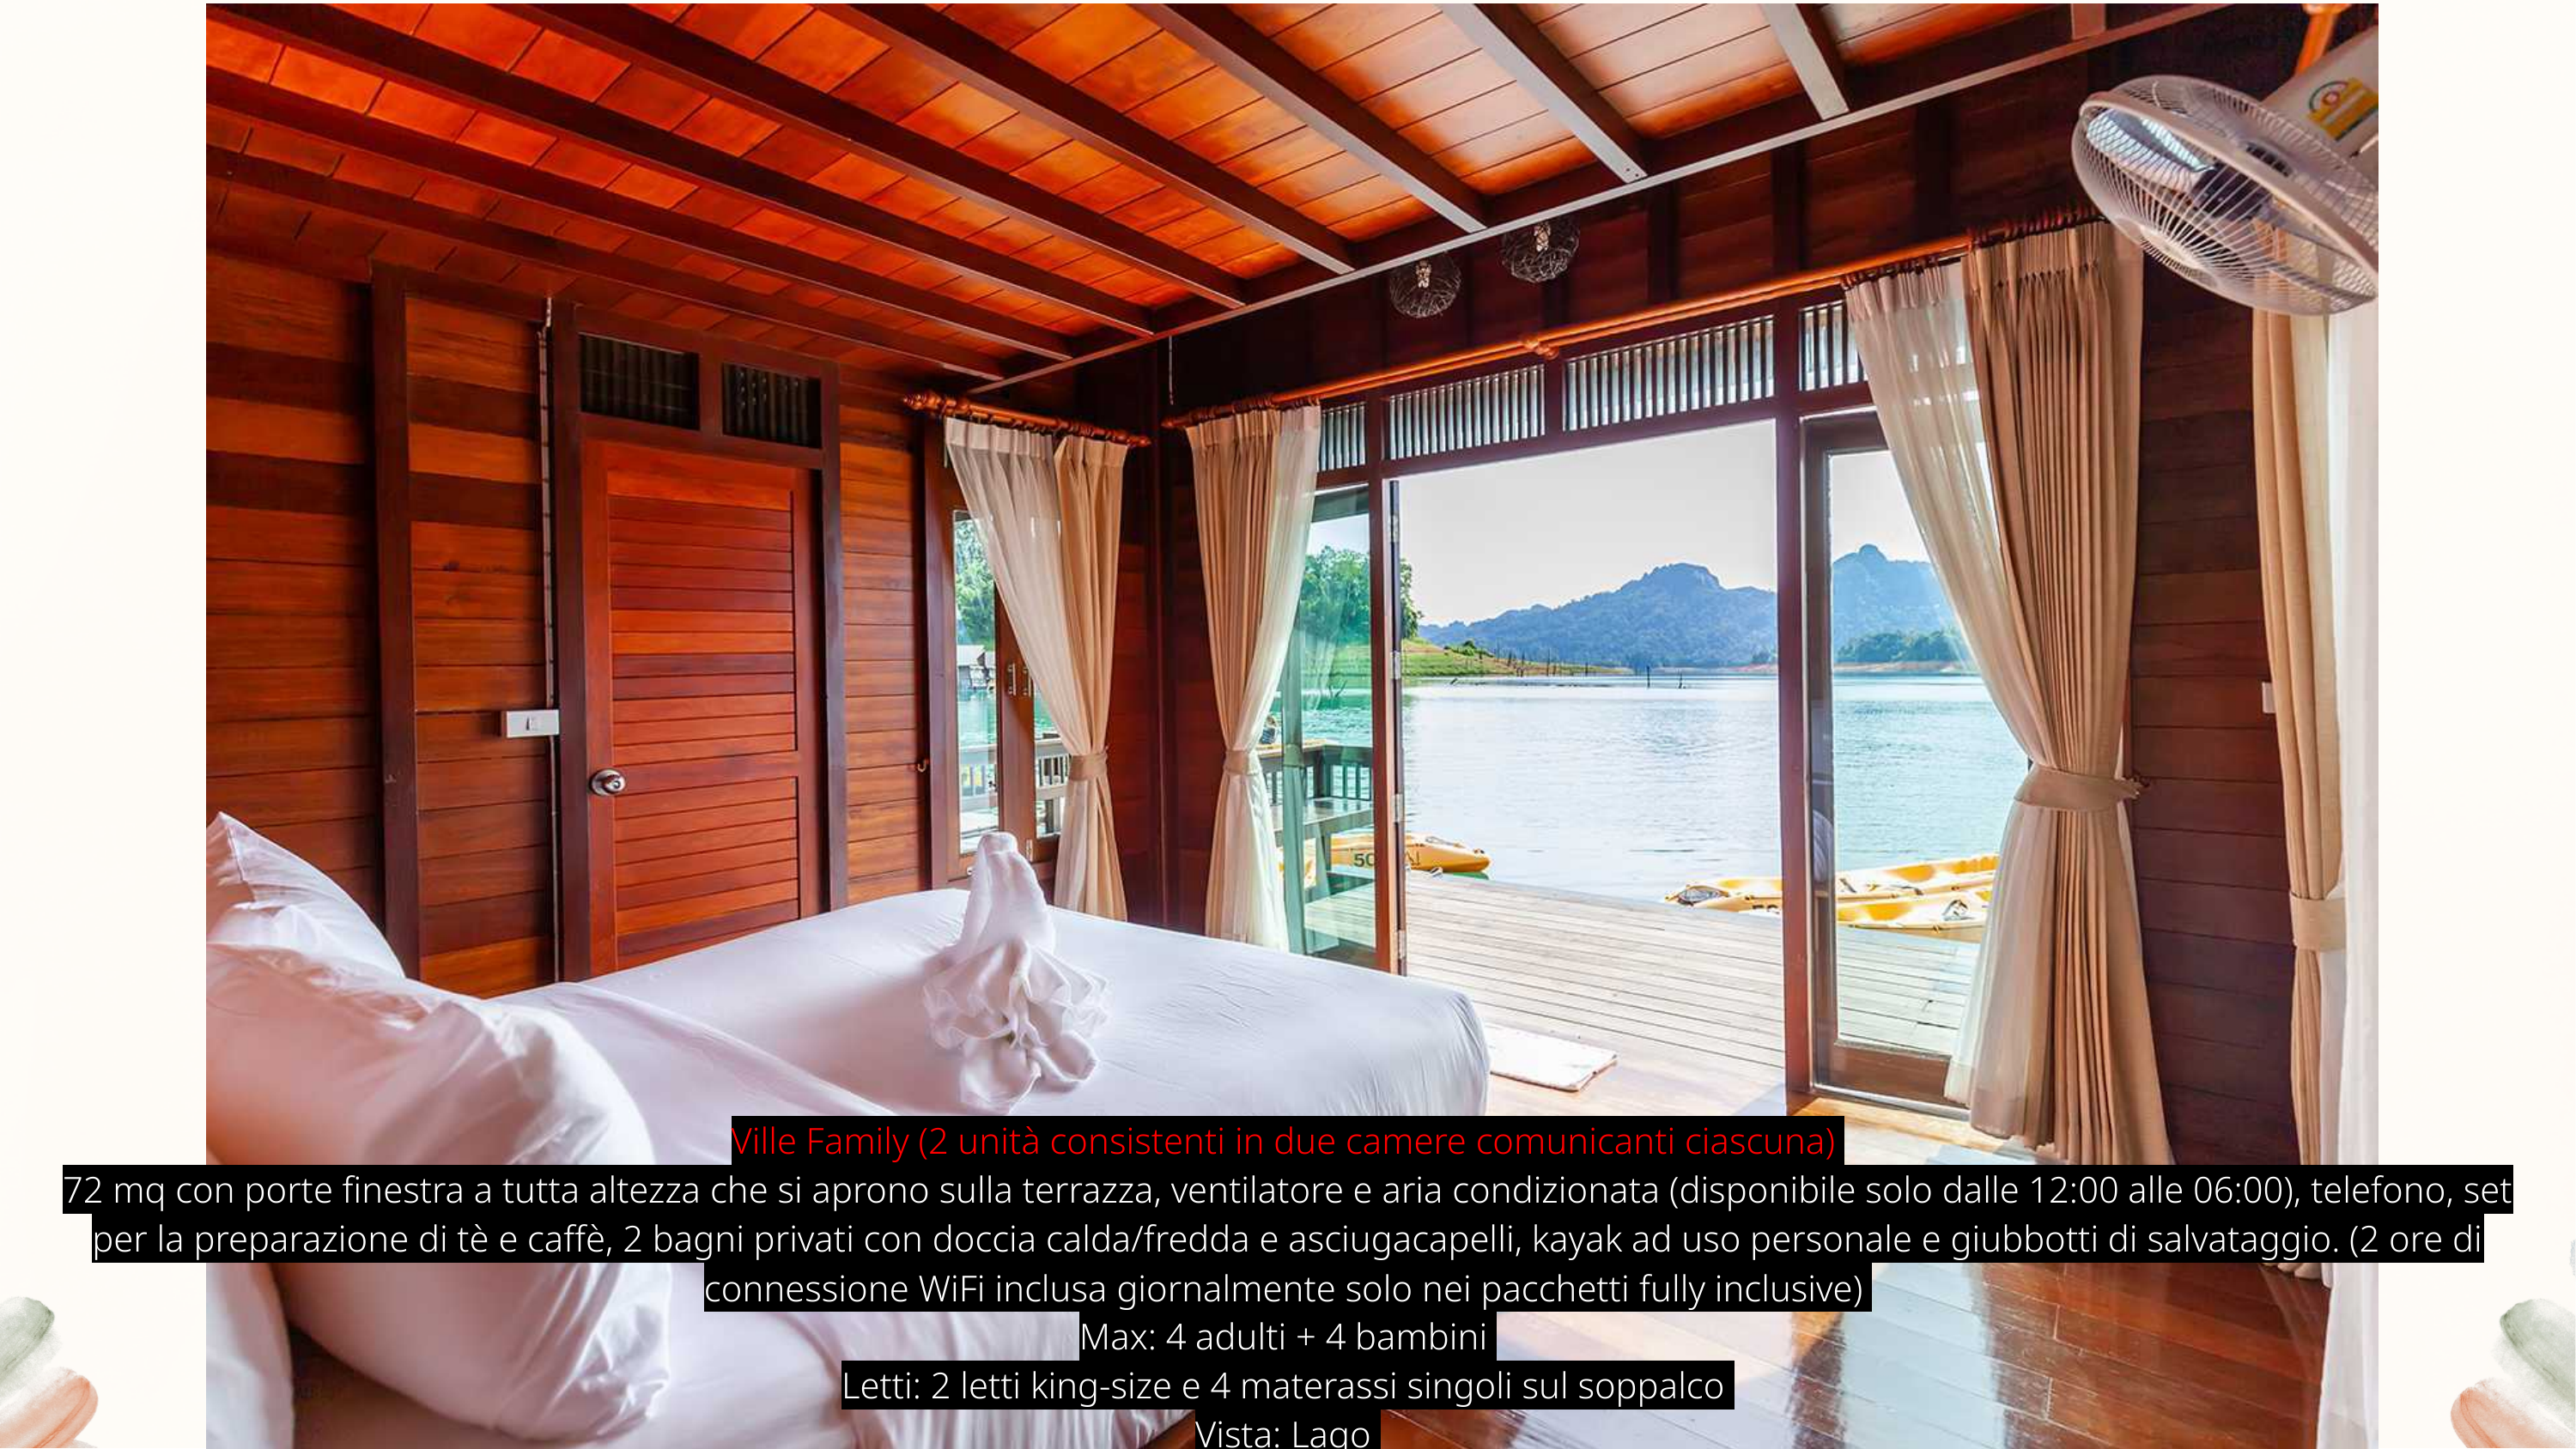

Ville Family (2 unità consistenti in due camere comunicanti ciascuna)
72 mq con porte finestra a tutta altezza che si aprono sulla terrazza, ventilatore e aria condizionata (disponibile solo dalle 12:00 alle 06:00), telefono, set per la preparazione di tè e caffè, 2 bagni privati con doccia calda/fredda e asciugacapelli, kayak ad uso personale e giubbotti di salvataggio. (2 ore di connessione WiFi inclusa giornalmente solo nei pacchetti fully inclusive)
Max: 4 adulti + 4 bambini
Letti: 2 letti king-size e 4 materassi singoli sul soppalco
Vista: Lago
Perfetto per famiglie numerose!